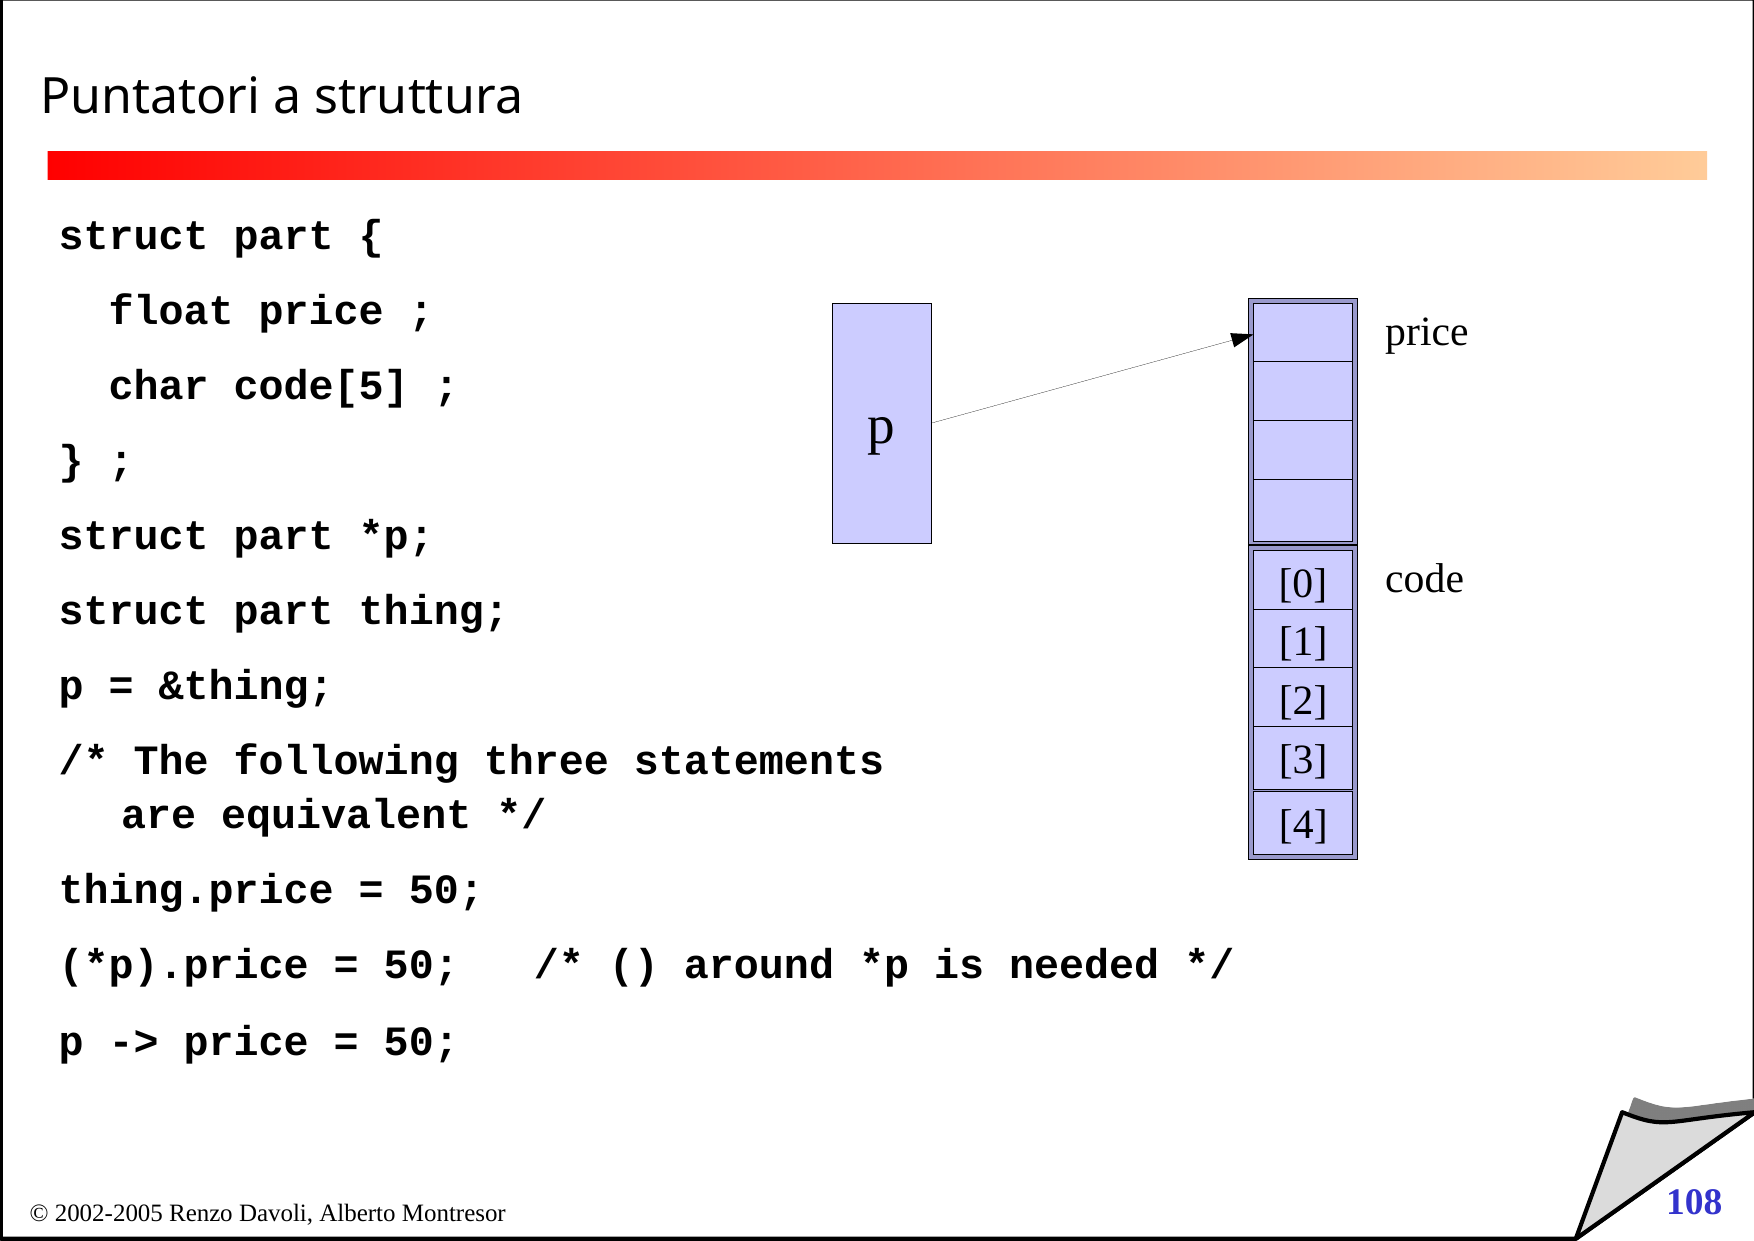

# Puntatori a struttura
struct part {
 float price ;
 char code[5] ;
} ;
struct part *p;
struct part thing;
p = &thing;
/* The following three statements
are equivalent */
thing.price = 50;
(*p).price = 50; /* () around *p is needed */
p -> price = 50;
p
price
[0]
code
[1]
[2]
[3]
[4]